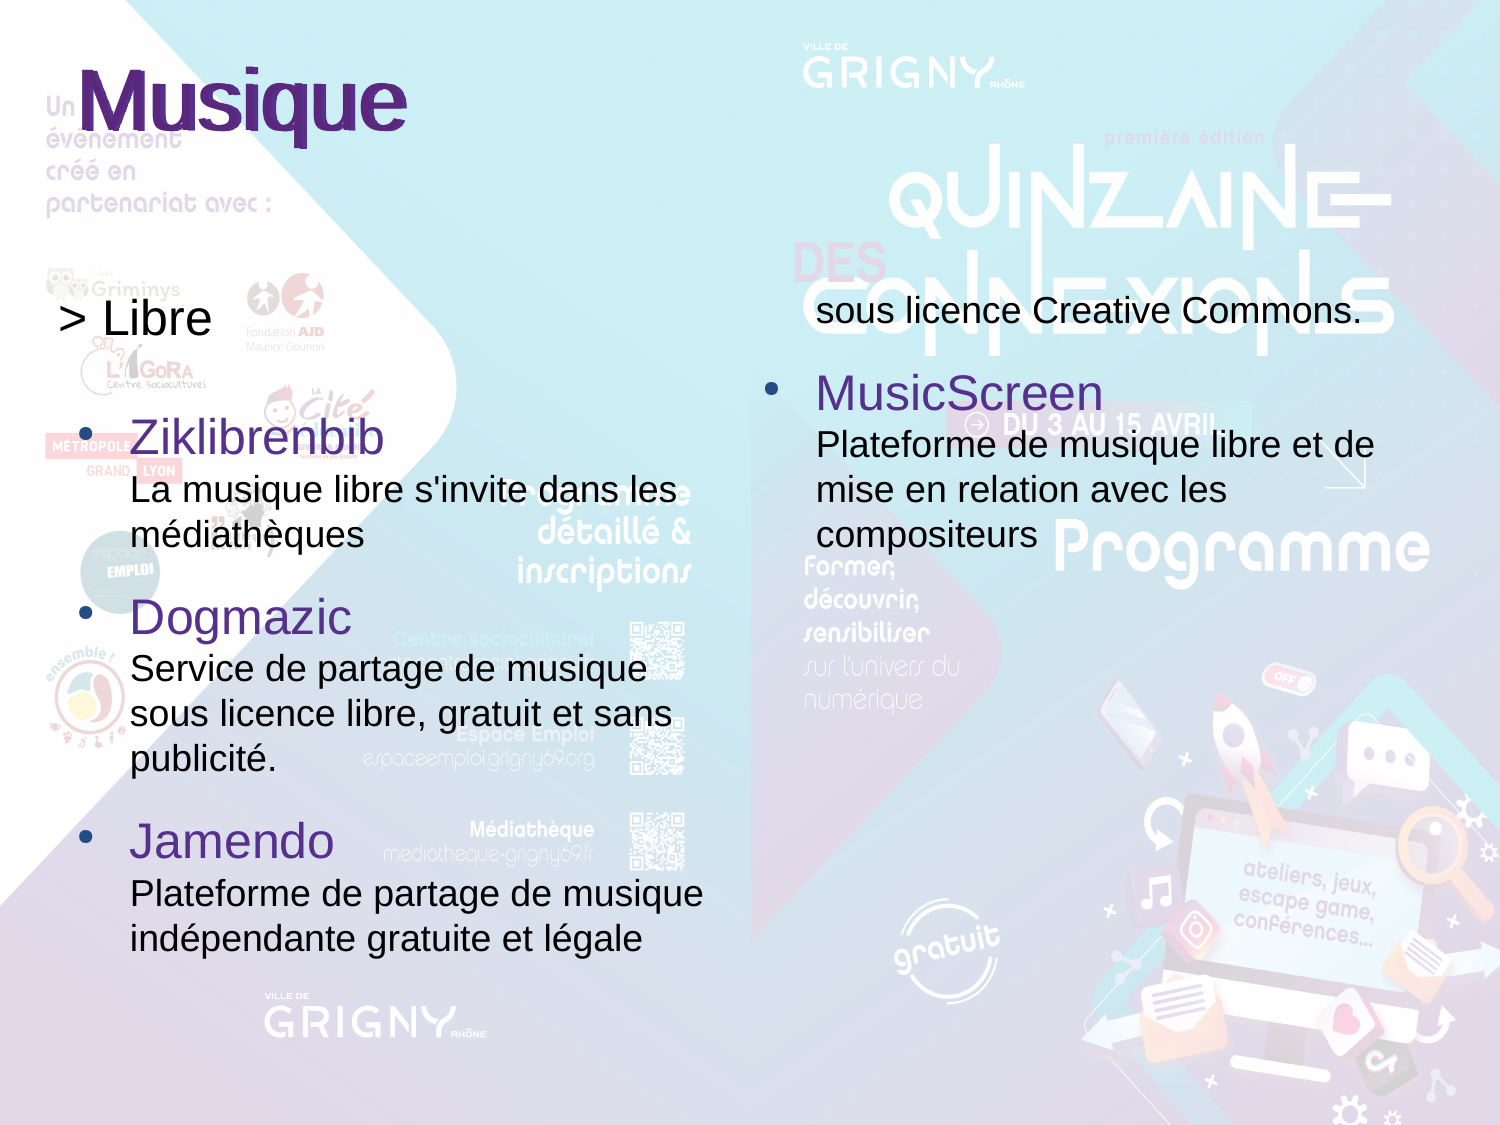

# Musique
> Libre
Ziklibrenbib
La musique libre s'invite dans les médiathèques
Dogmazic
Service de partage de musique sous licence libre, gratuit et sans publicité.
Jamendo
Plateforme de partage de musique indépendante gratuite et légale sous licence Creative Commons.
MusicScreen
Plateforme de musique libre et de mise en relation avec les compositeurs